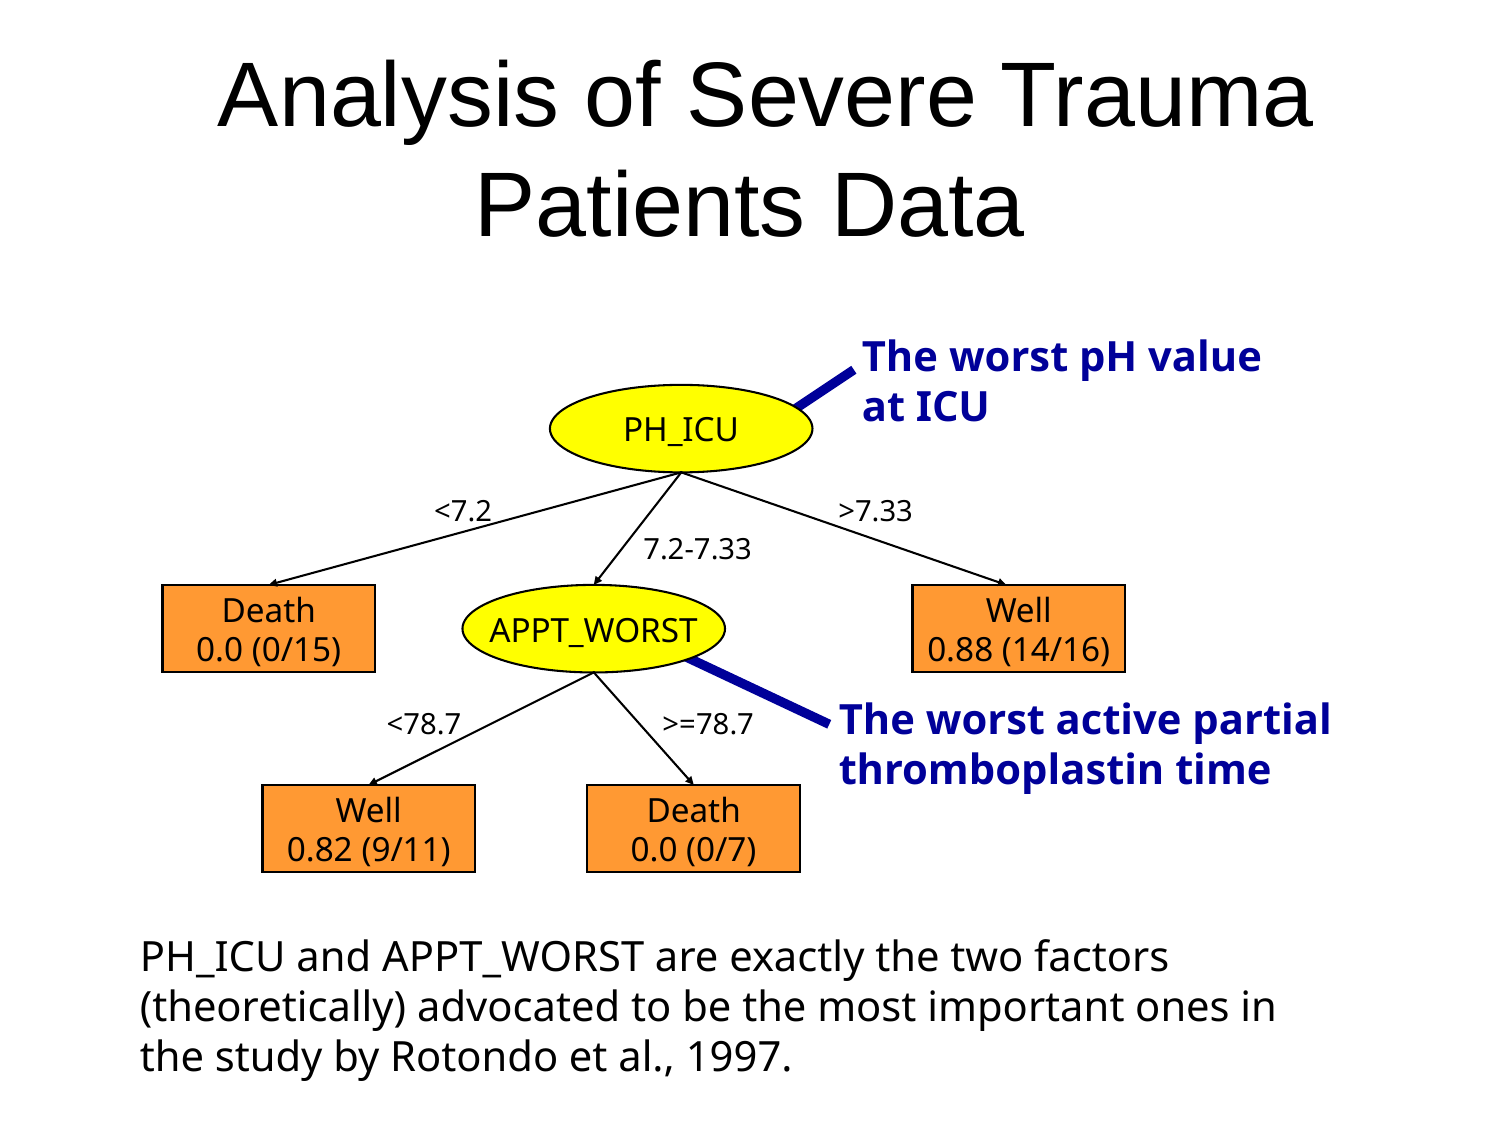

# Analysis of Severe Trauma Patients Data
The worst pH value
at ICU
The worst active partial
thromboplastin time
PH_ICU
<7.2
>7.33
7.2-7.33
Death
0.0 (0/15)
APPT_WORST
Well
0.88 (14/16)
<78.7
>=78.7
Well
0.82 (9/11)
Death
0.0 (0/7)
PH_ICU and APPT_WORST are exactly the two factors (theoretically) advocated to be the most important ones in the study by Rotondo et al., 1997.